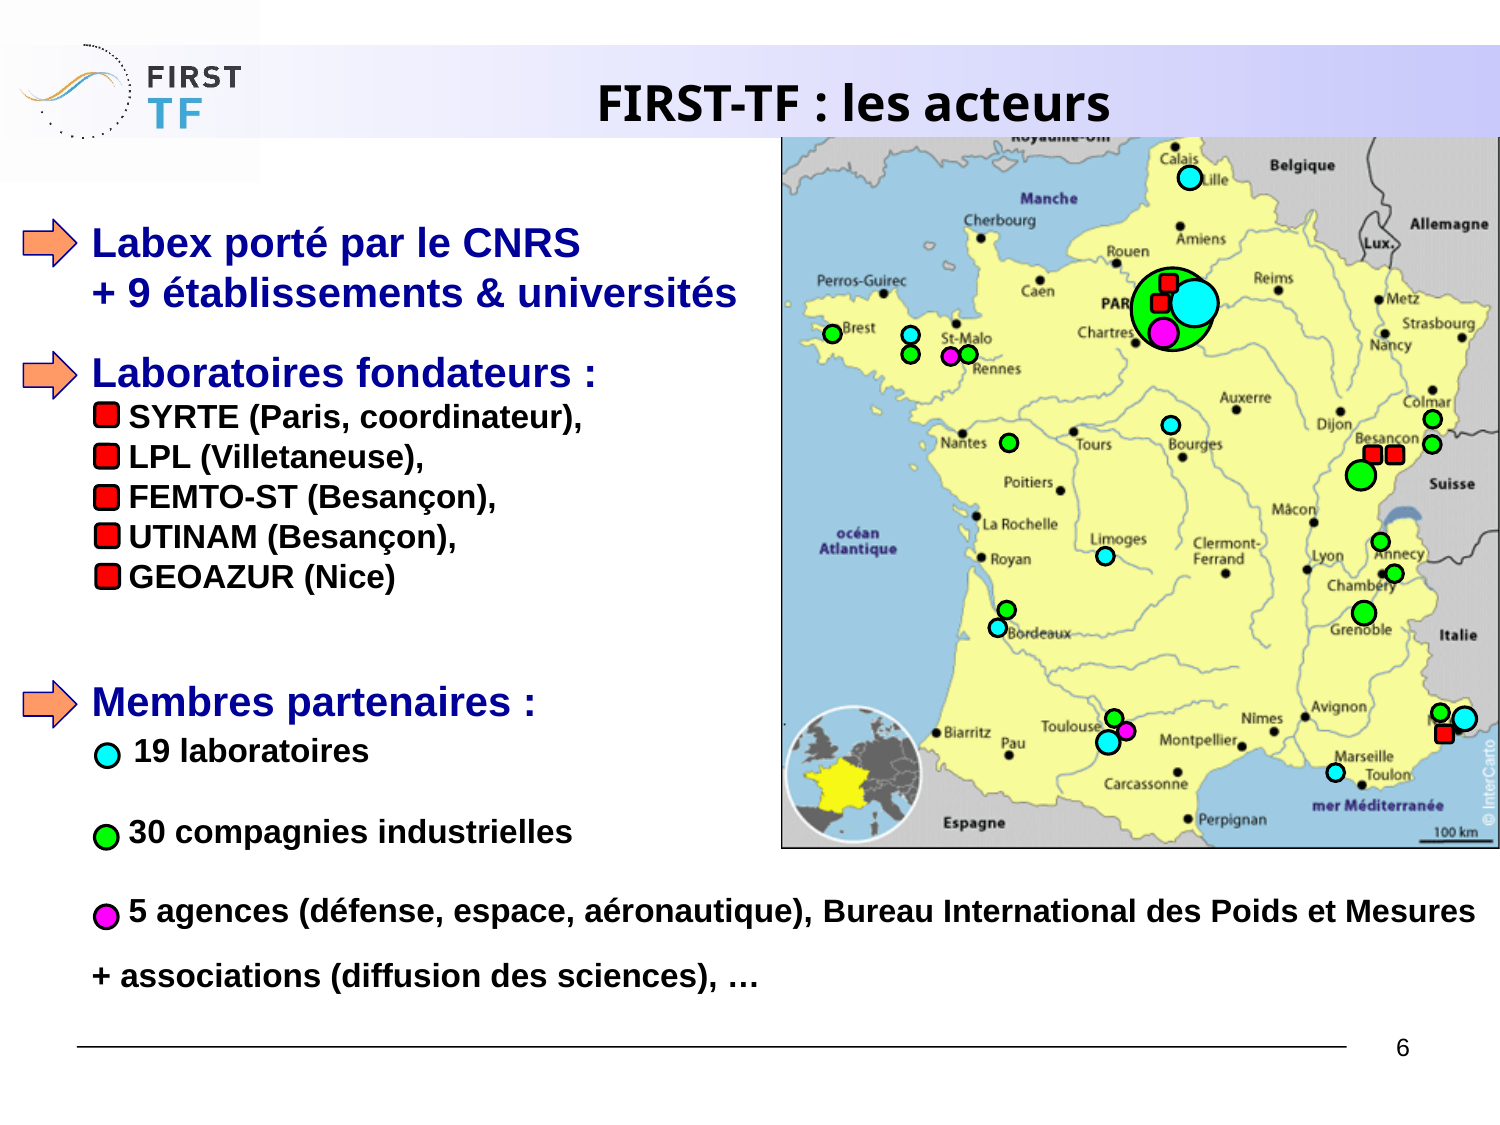

FIRST-TF : les acteurs
Labex porté par le CNRS
+ 9 établissements & universités
Laboratoires fondateurs :
 SYRTE (Paris, coordinateur),
 LPL (Villetaneuse),
 FEMTO-ST (Besançon),
 UTINAM (Besançon),
 GEOAZUR (Nice)
Membres partenaires :
 19 laboratoires
 30 compagnies industrielles
 5 agences (défense, espace, aéronautique), Bureau International des Poids et Mesures
+ associations (diffusion des sciences), …